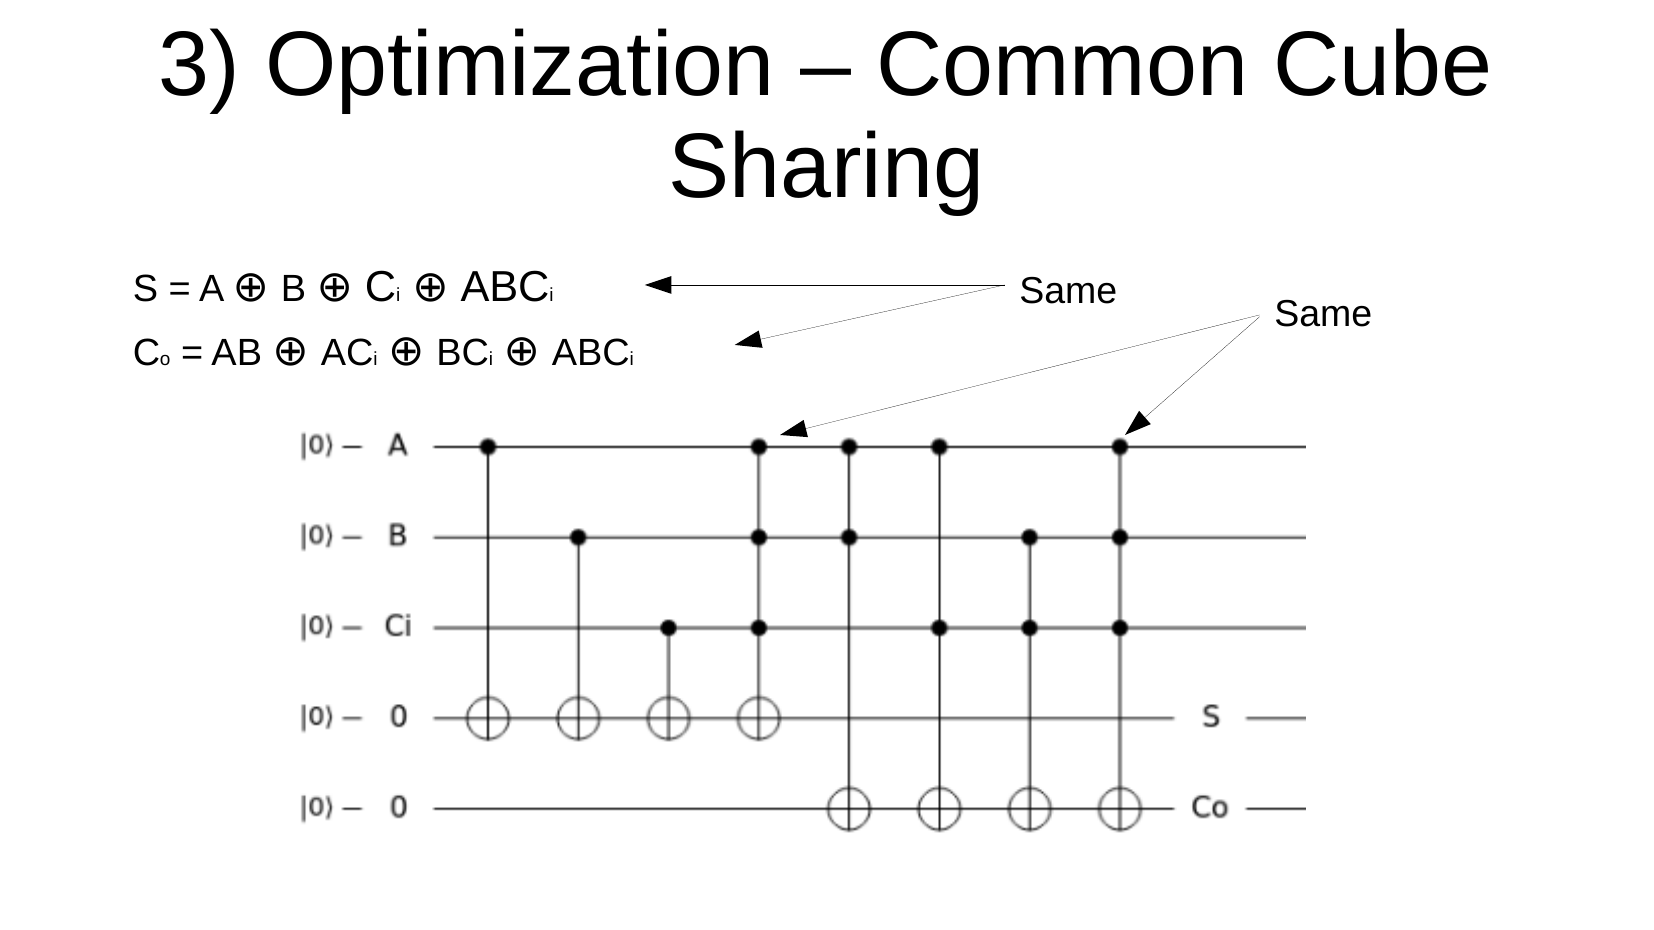

# 3) Optimization – Common Cube Sharing
S = A ⊕ B ⊕ Ci ⊕ ABCi
Co = AB ⊕ ACi ⊕ BCi ⊕ ABCi
Same
Same